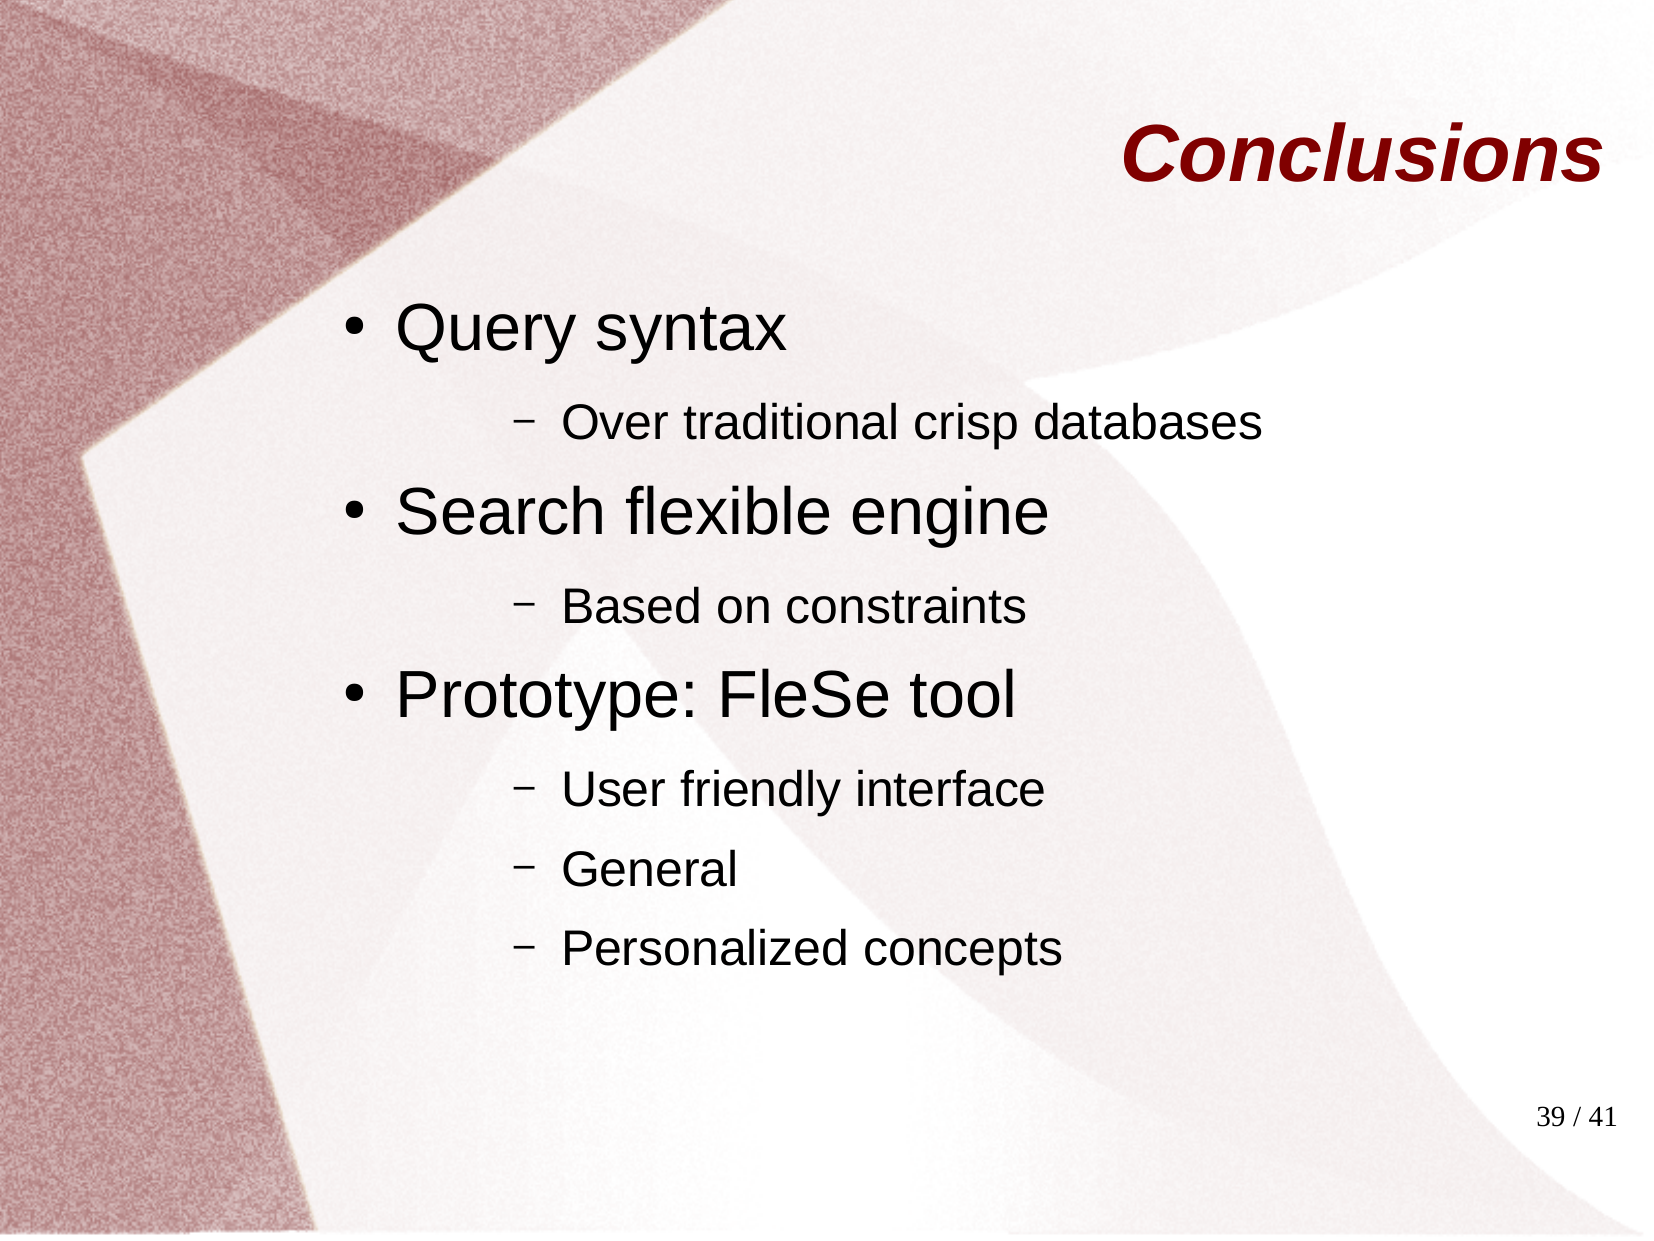

# Conclusions
Query syntax
Over traditional crisp databases
Search flexible engine
Based on constraints
Prototype: FleSe tool
User friendly interface
General
Personalized concepts
39